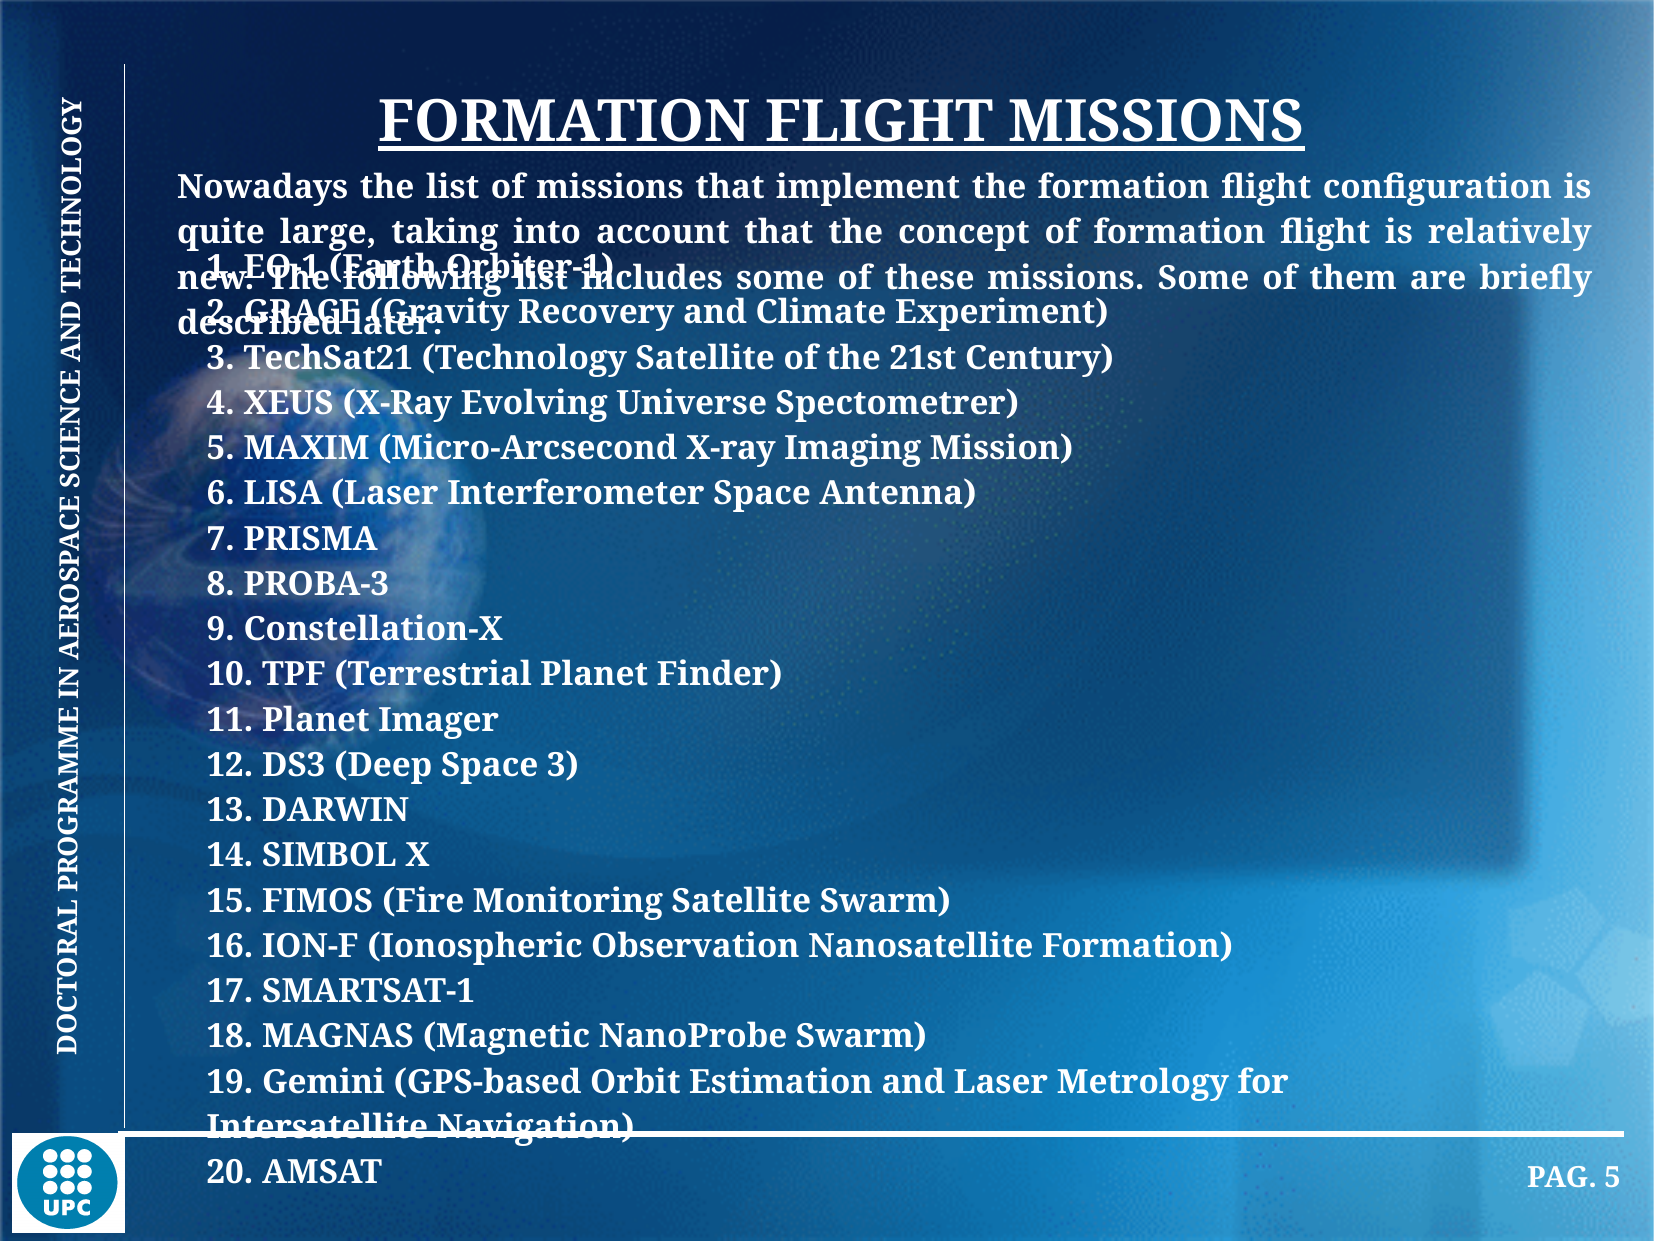

FORMATION FLIGHT MISSIONS
Nowadays the list of missions that implement the formation flight configuration is quite large, taking into account that the concept of formation flight is relatively new. The following list includes some of these missions. Some of them are briefly described later:
1. EO-1 (Earth Orbiter-1)
2. GRACE (Gravity Recovery and Climate Experiment)
3. TechSat21 (Technology Satellite of the 21st Century)
4. XEUS (X-Ray Evolving Universe Spectometrer)
5. MAXIM (Micro-Arcsecond X-ray Imaging Mission)
6. LISA (Laser Interferometer Space Antenna)
7. PRISMA
8. PROBA-3
9. Constellation-X
10. TPF (Terrestrial Planet Finder)
11. Planet Imager
12. DS3 (Deep Space 3)
13. DARWIN
14. SIMBOL X
15. FIMOS (Fire Monitoring Satellite Swarm)
16. ION-F (Ionospheric Observation Nanosatellite Formation)
17. SMARTSAT-1
18. MAGNAS (Magnetic NanoProbe Swarm)
19. Gemini (GPS-based Orbit Estimation and Laser Metrology for Intersatellite Navigation)
20. AMSAT
# DOCTORAL PROGRAMME IN AEROSPACE SCIENCE AND TECHNOLOGY
PAG. 5